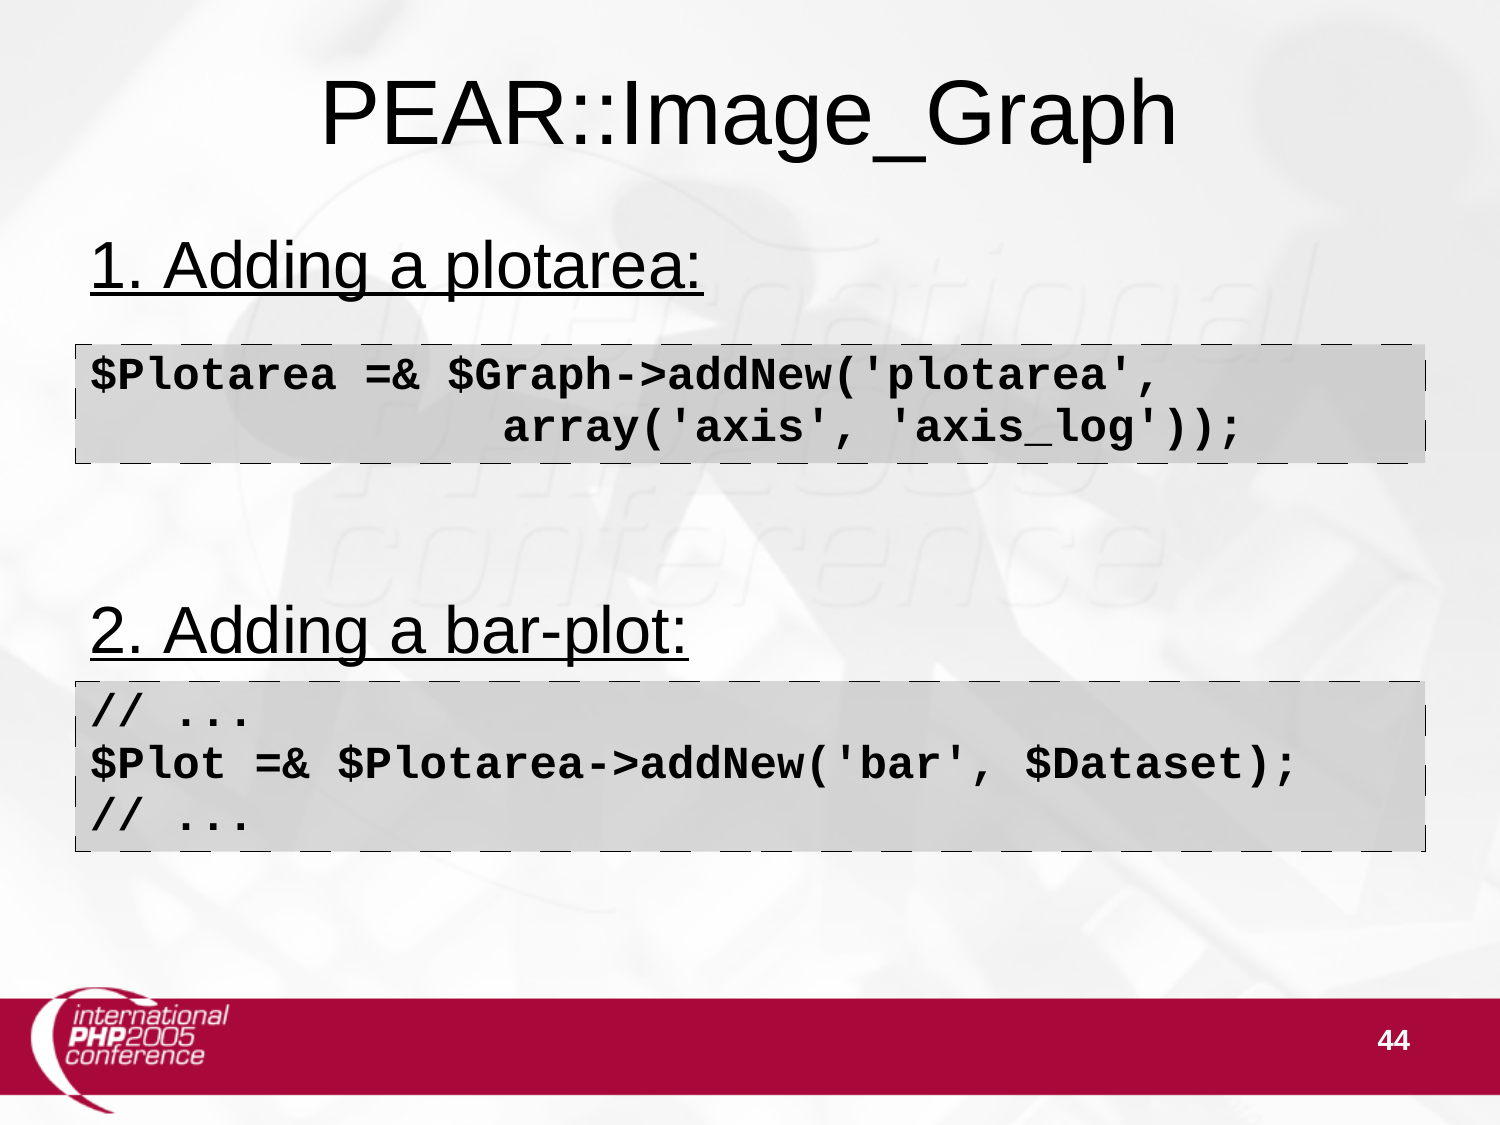

PEAR::Image_Graph
# 1. Adding a plotarea:
2. Adding a bar-plot:
$Plotarea =& $Graph->addNew('plotarea',
 array('axis', 'axis_log'));
// ...
$Plot =& $Plotarea->addNew('bar', $Dataset);
// ...
44